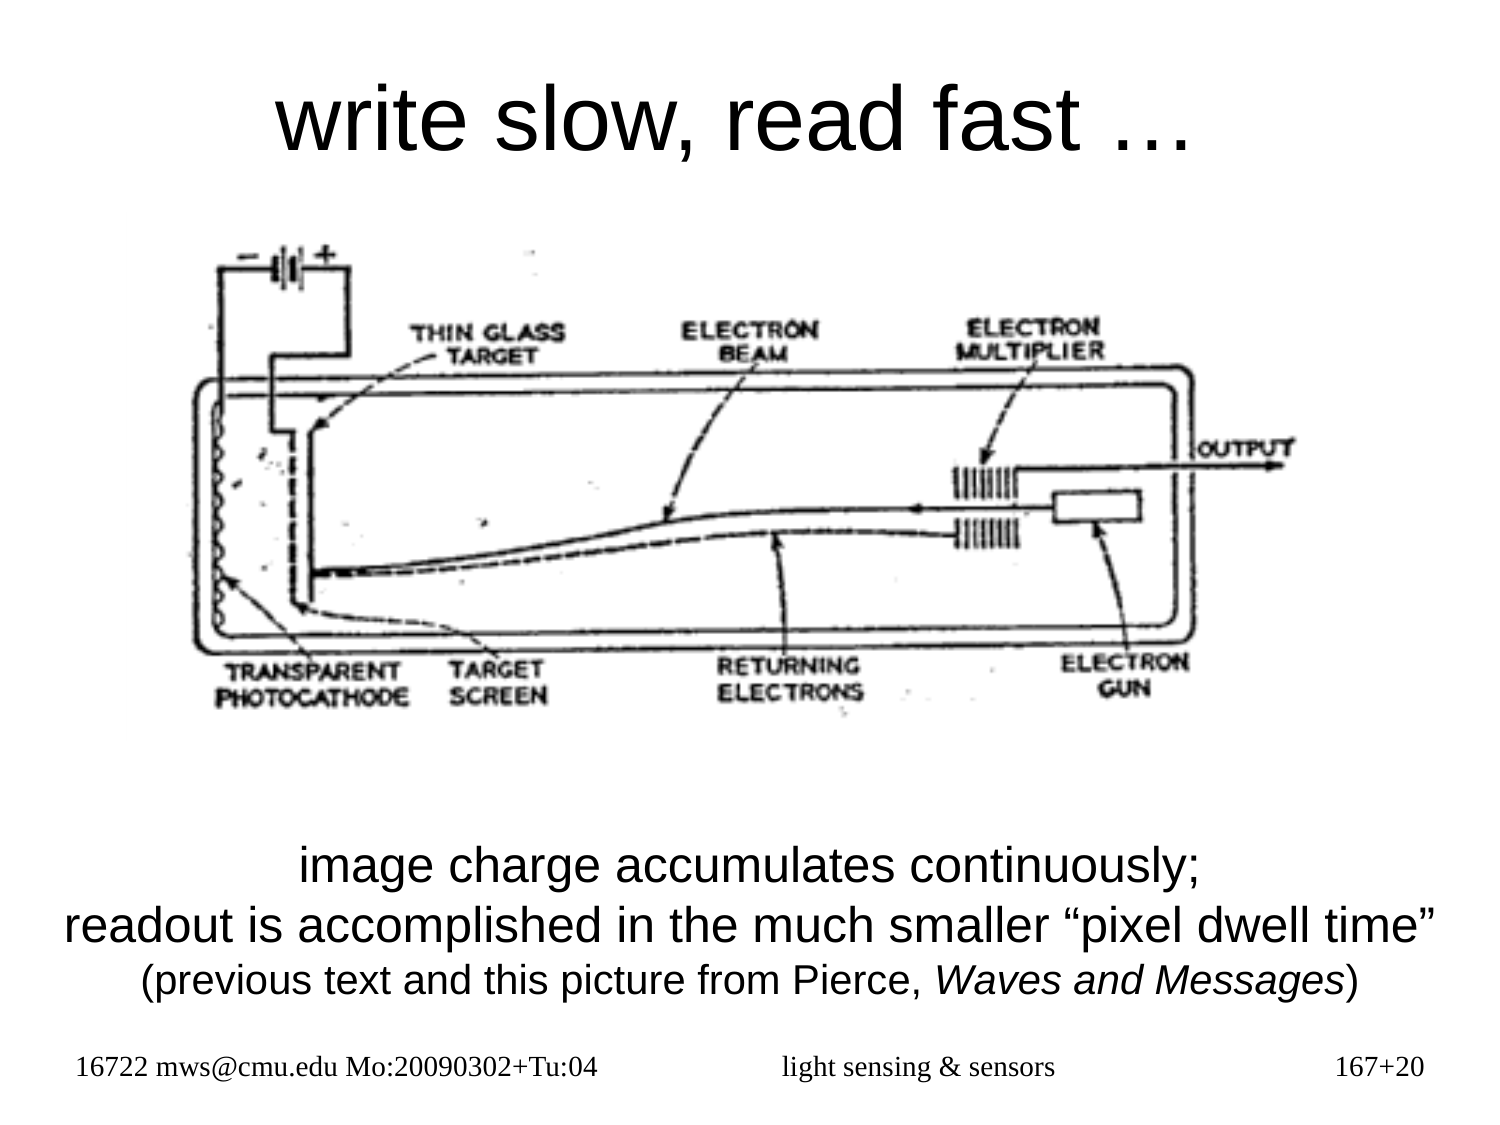

# write slow, read fast …
image charge accumulates continuously;
readout is accomplished in the much smaller “pixel dwell time”
(previous text and this picture from Pierce, Waves and Messages)
16722 mws@cmu.edu Mo:20090302+Tu:04
light sensing & sensors
20